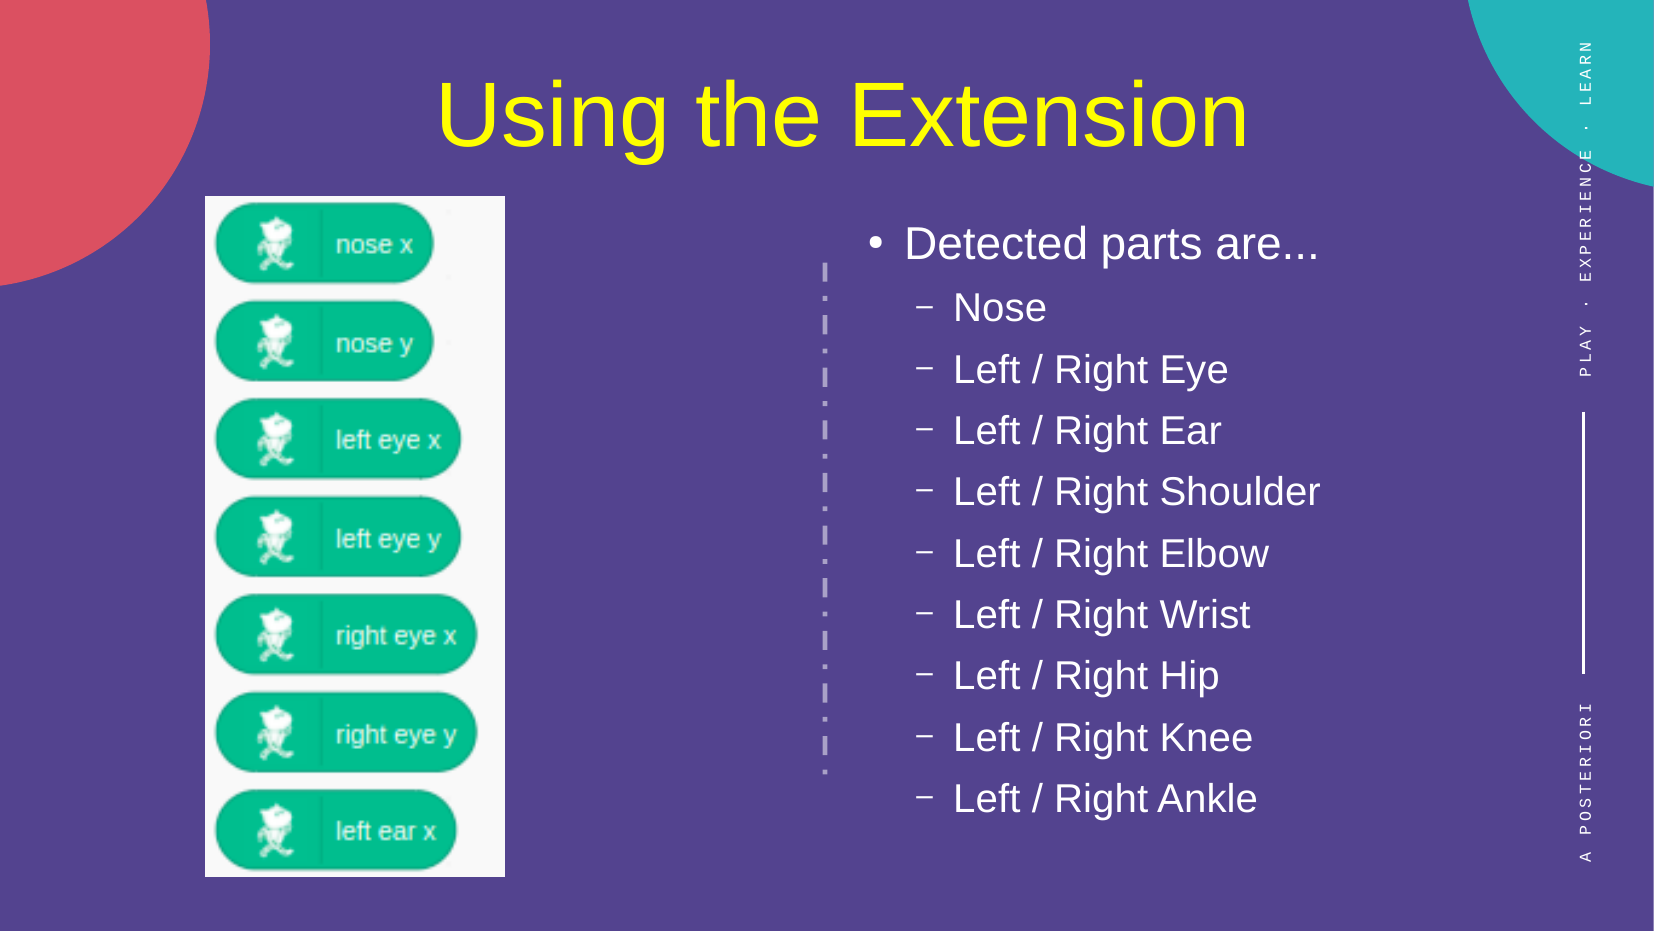

# Using the Extension
Detected parts are...
Nose
Left / Right Eye
Left / Right Ear
Left / Right Shoulder
Left / Right Elbow
Left / Right Wrist
Left / Right Hip
Left / Right Knee
Left / Right Ankle